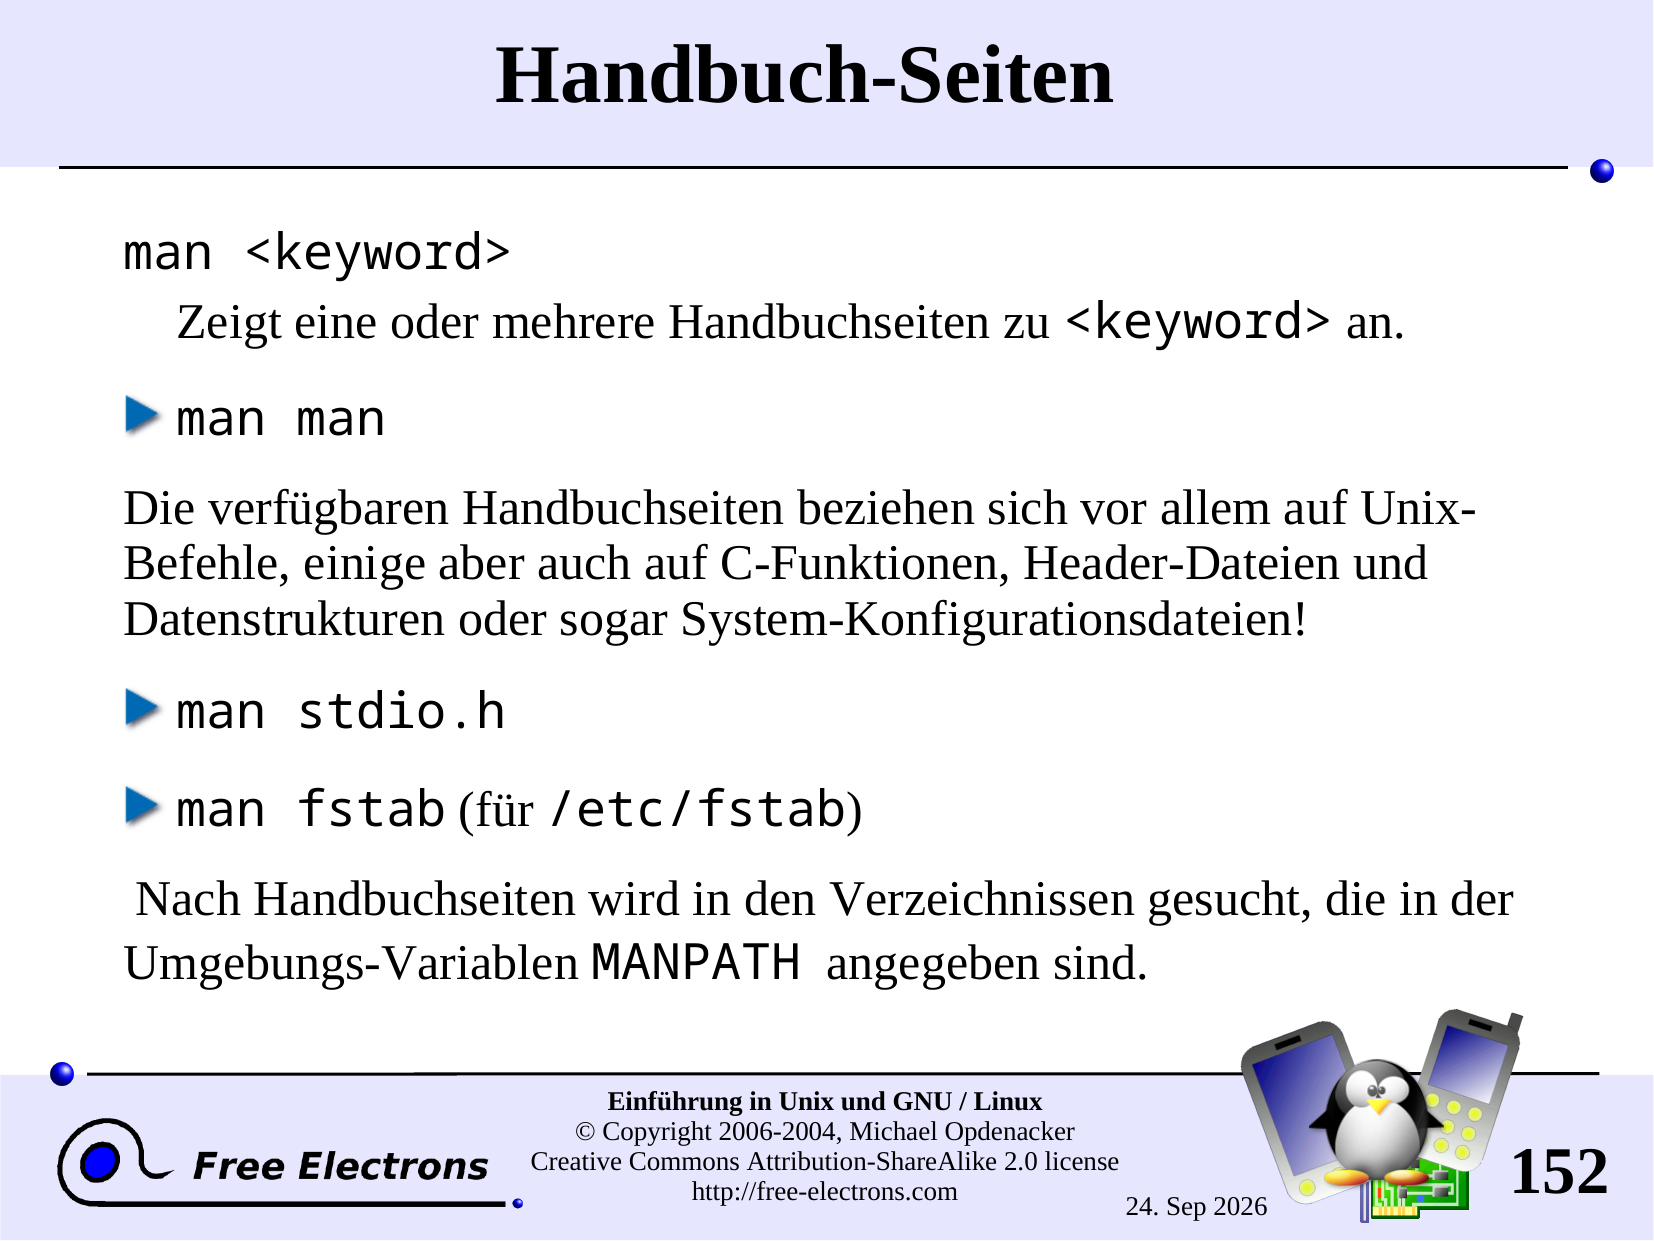

# Handbuch-Seiten
man <keyword>
Zeigt eine oder mehrere Handbuchseiten zu <keyword> an.
man man
Die verfügbaren Handbuchseiten beziehen sich vor allem auf Unix-Befehle, einige aber auch auf C-Funktionen, Header-Dateien und Datenstrukturen oder sogar System-Konfigurationsdateien!
man stdio.h
man fstab (für /etc/fstab)
 Nach Handbuchseiten wird in den Verzeichnissen gesucht, die in der Umgebungs-Variablen MANPATH angegeben sind.